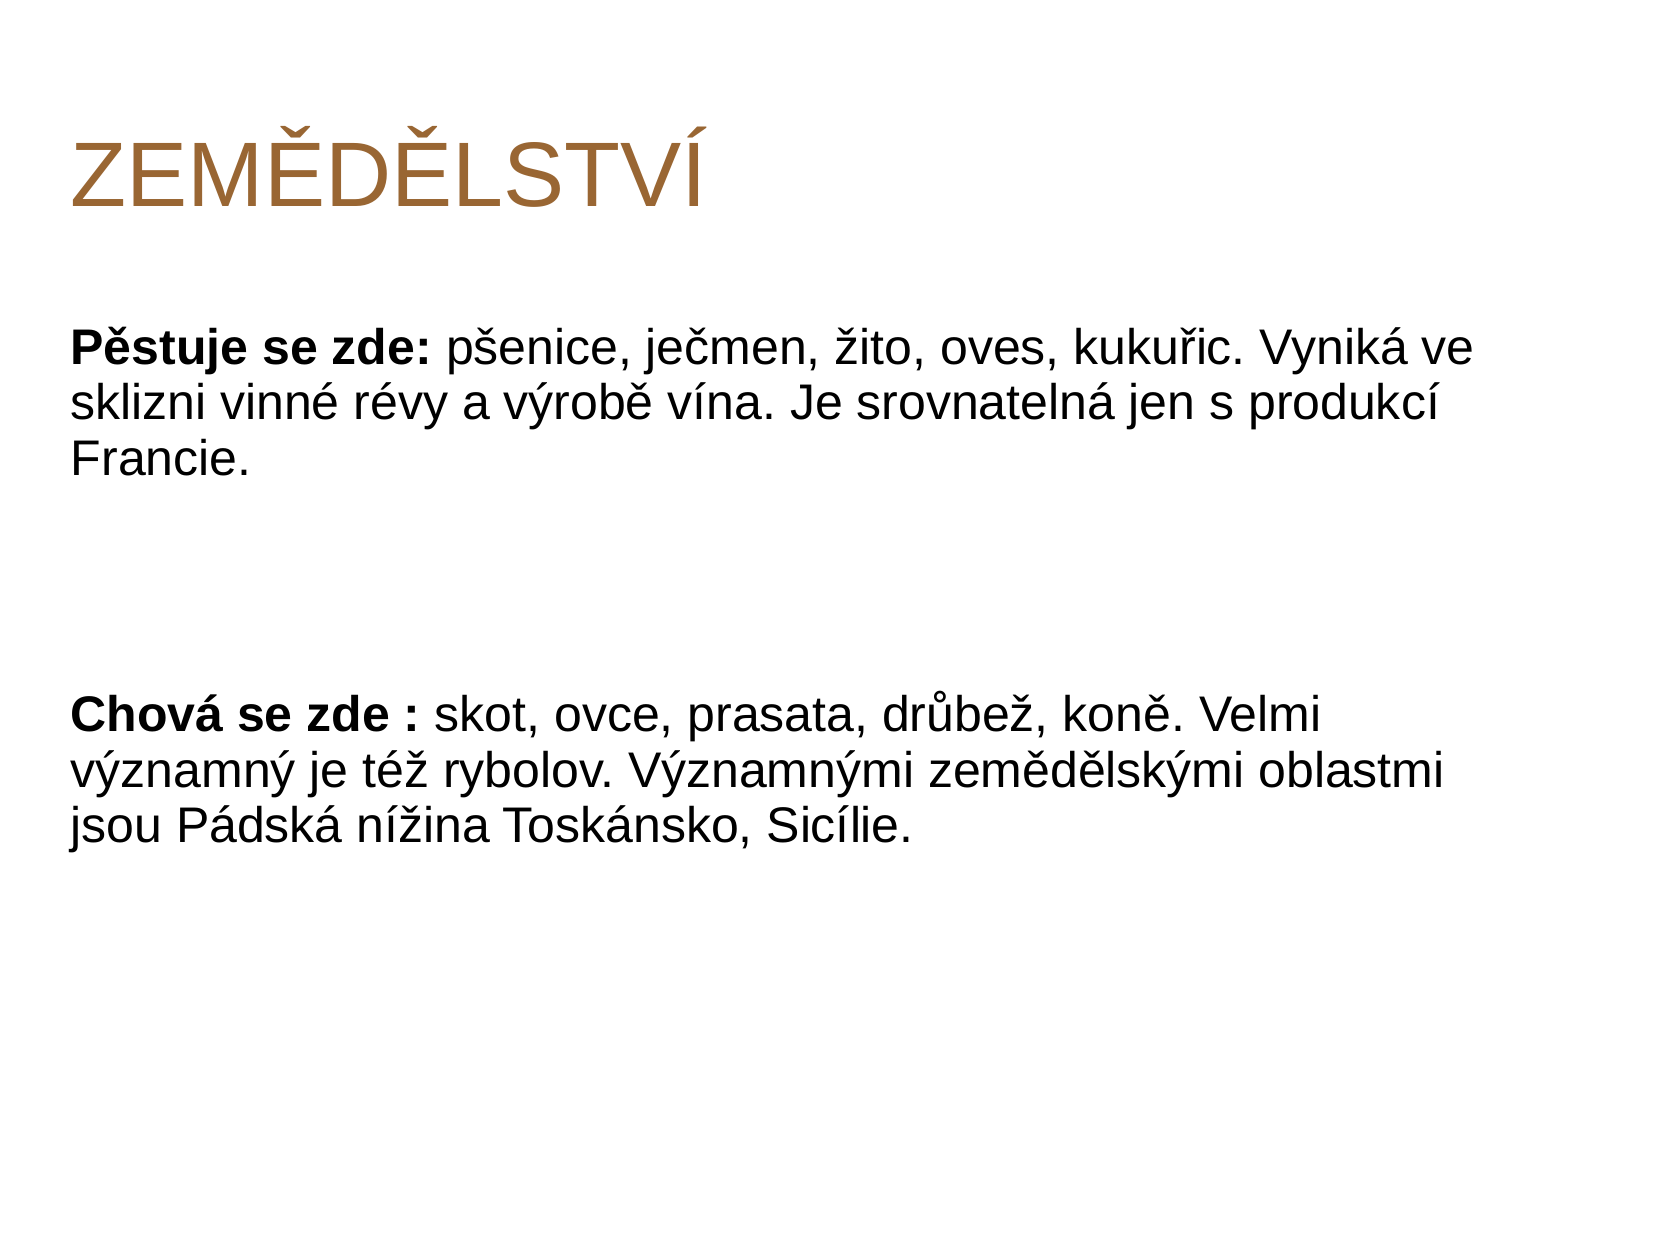

# ZEMĚDĚLSTVÍ
Pěstuje se zde: pšenice, ječmen, žito, oves, kukuřic. Vyniká ve sklizni vinné révy a výrobě vína. Je srovnatelná jen s produkcí Francie.
Chová se zde : skot, ovce, prasata, drůbež, koně. Velmi významný je též rybolov. Významnými zemědělskými oblastmi jsou Pádská nížina Toskánsko, Sicílie.